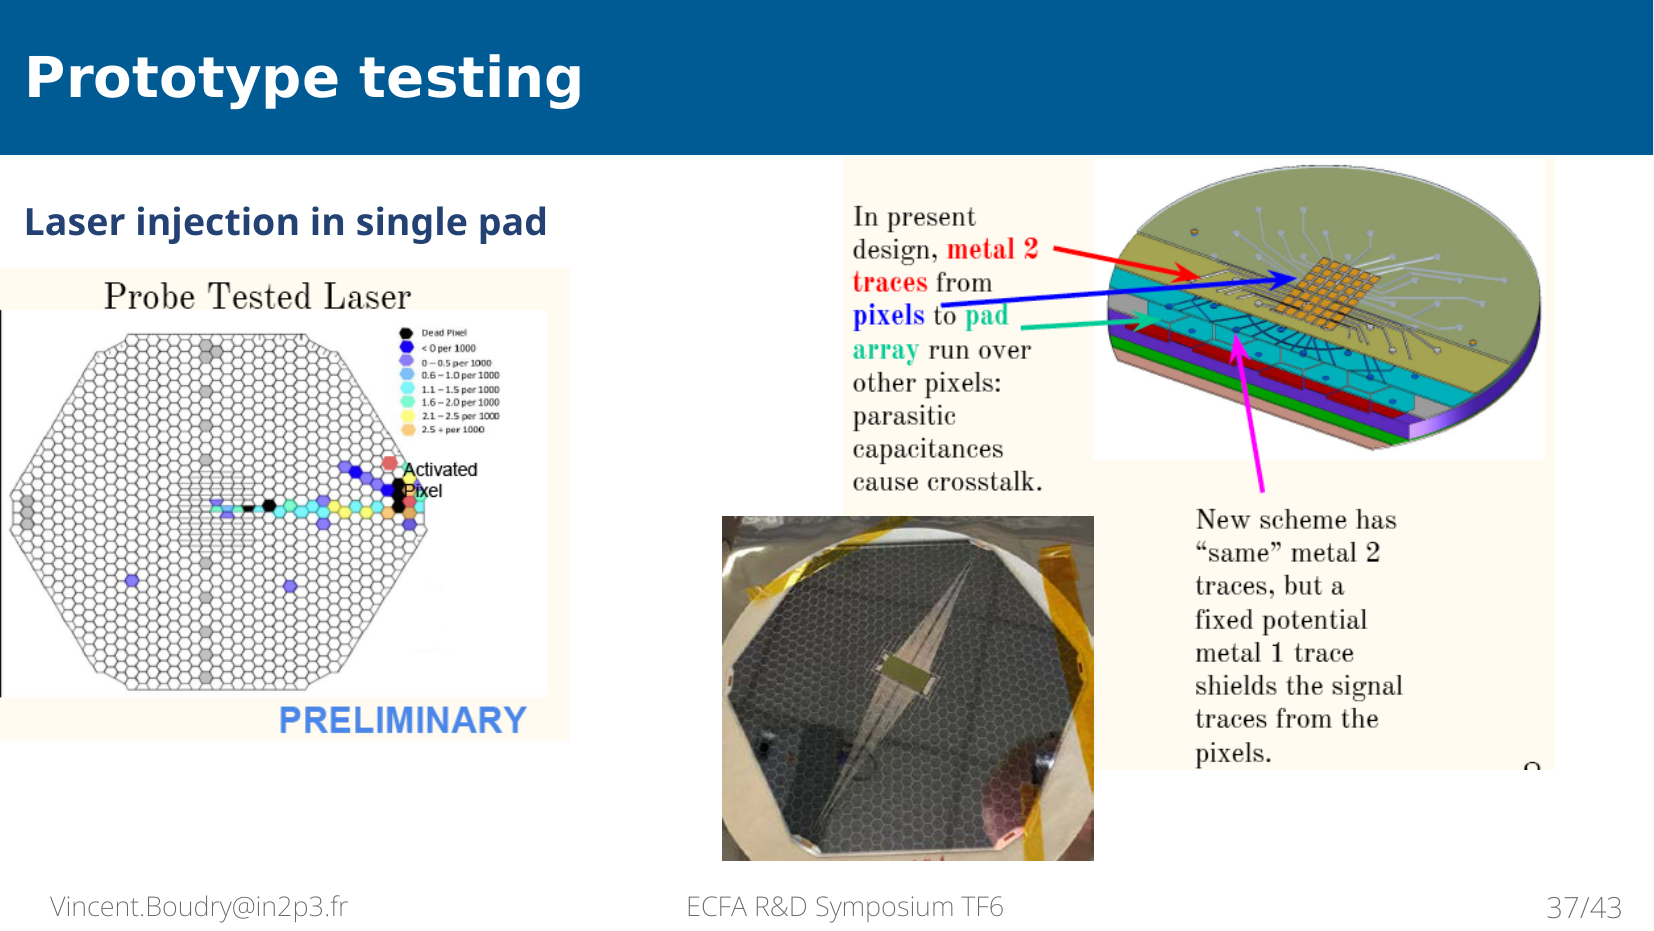

# Prototype testing
Laser injection in single pad
Vincent.Boudry@in2p3.fr
ECFA R&D Symposium TF6
37